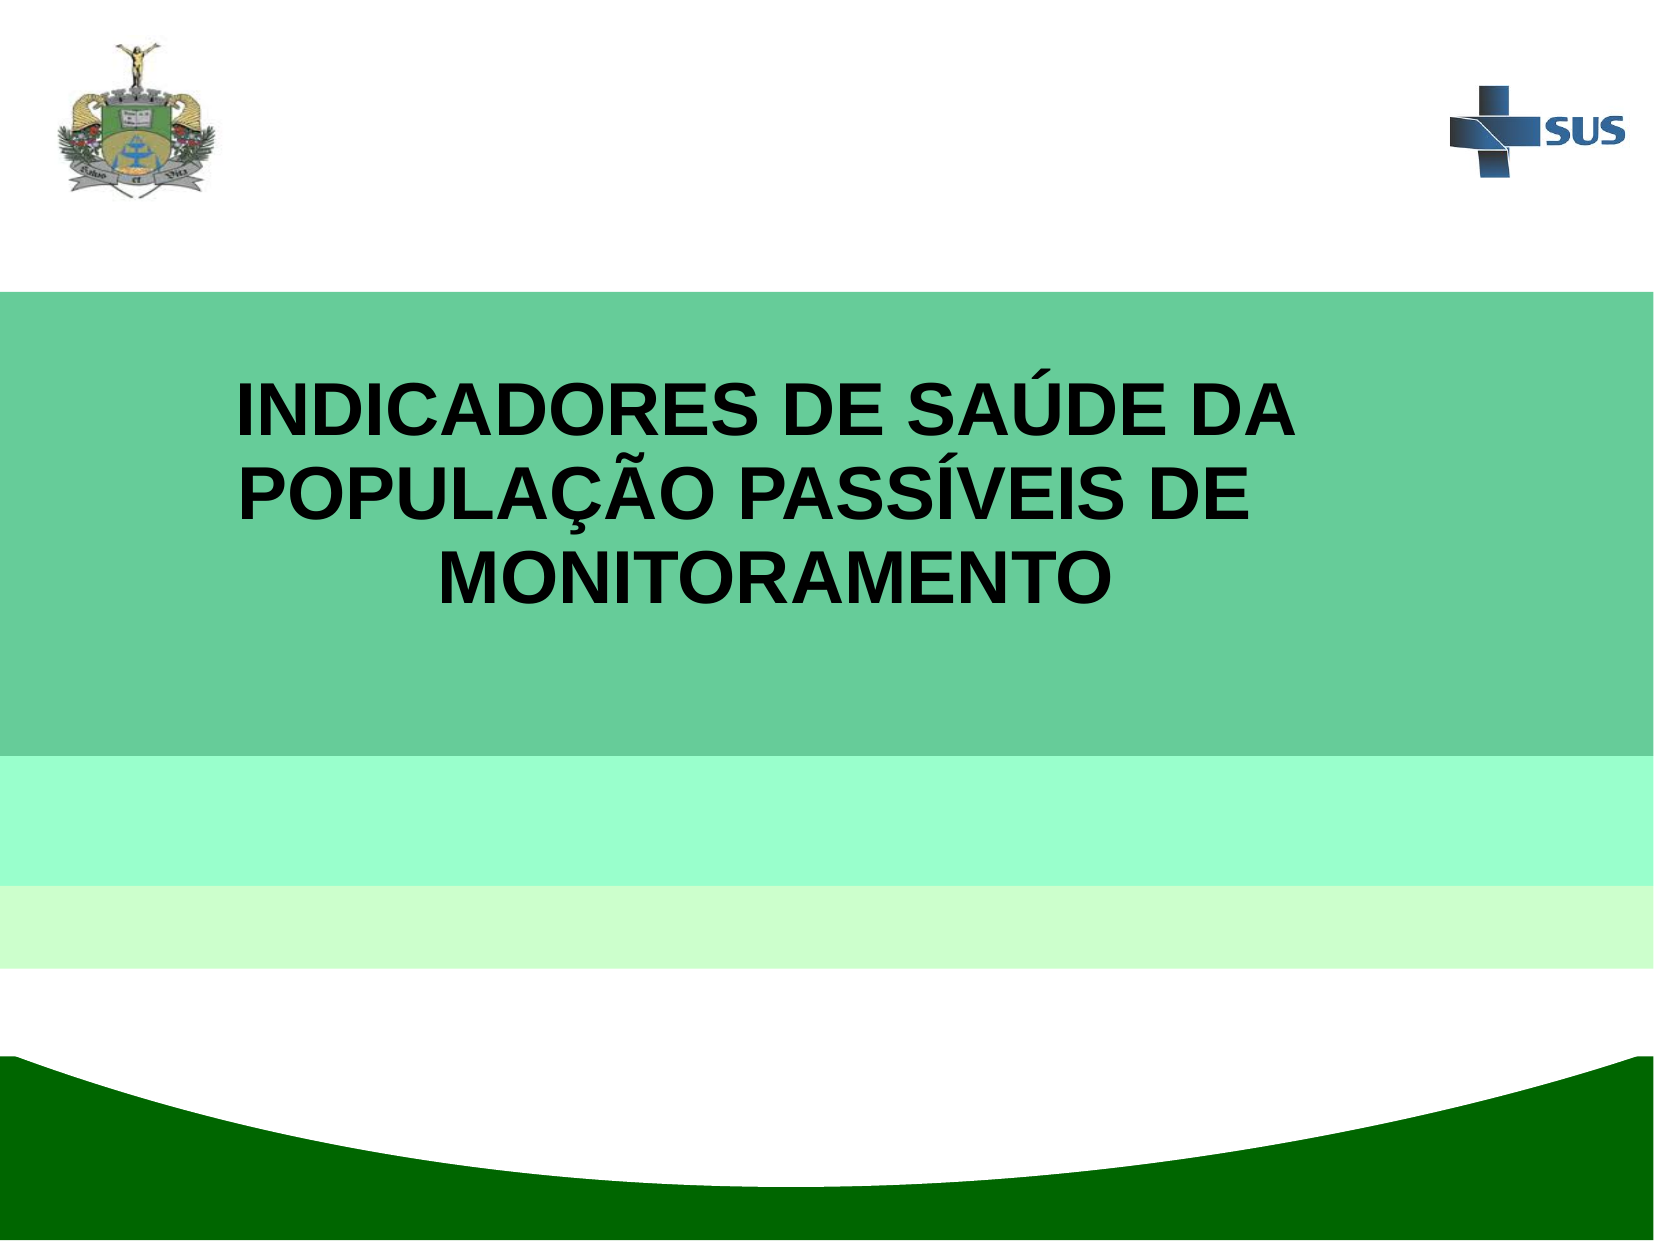

INDICADORES DE SAÚDE DA POPULAÇÃO PASSÍVEIS DE MONITORAMENTO